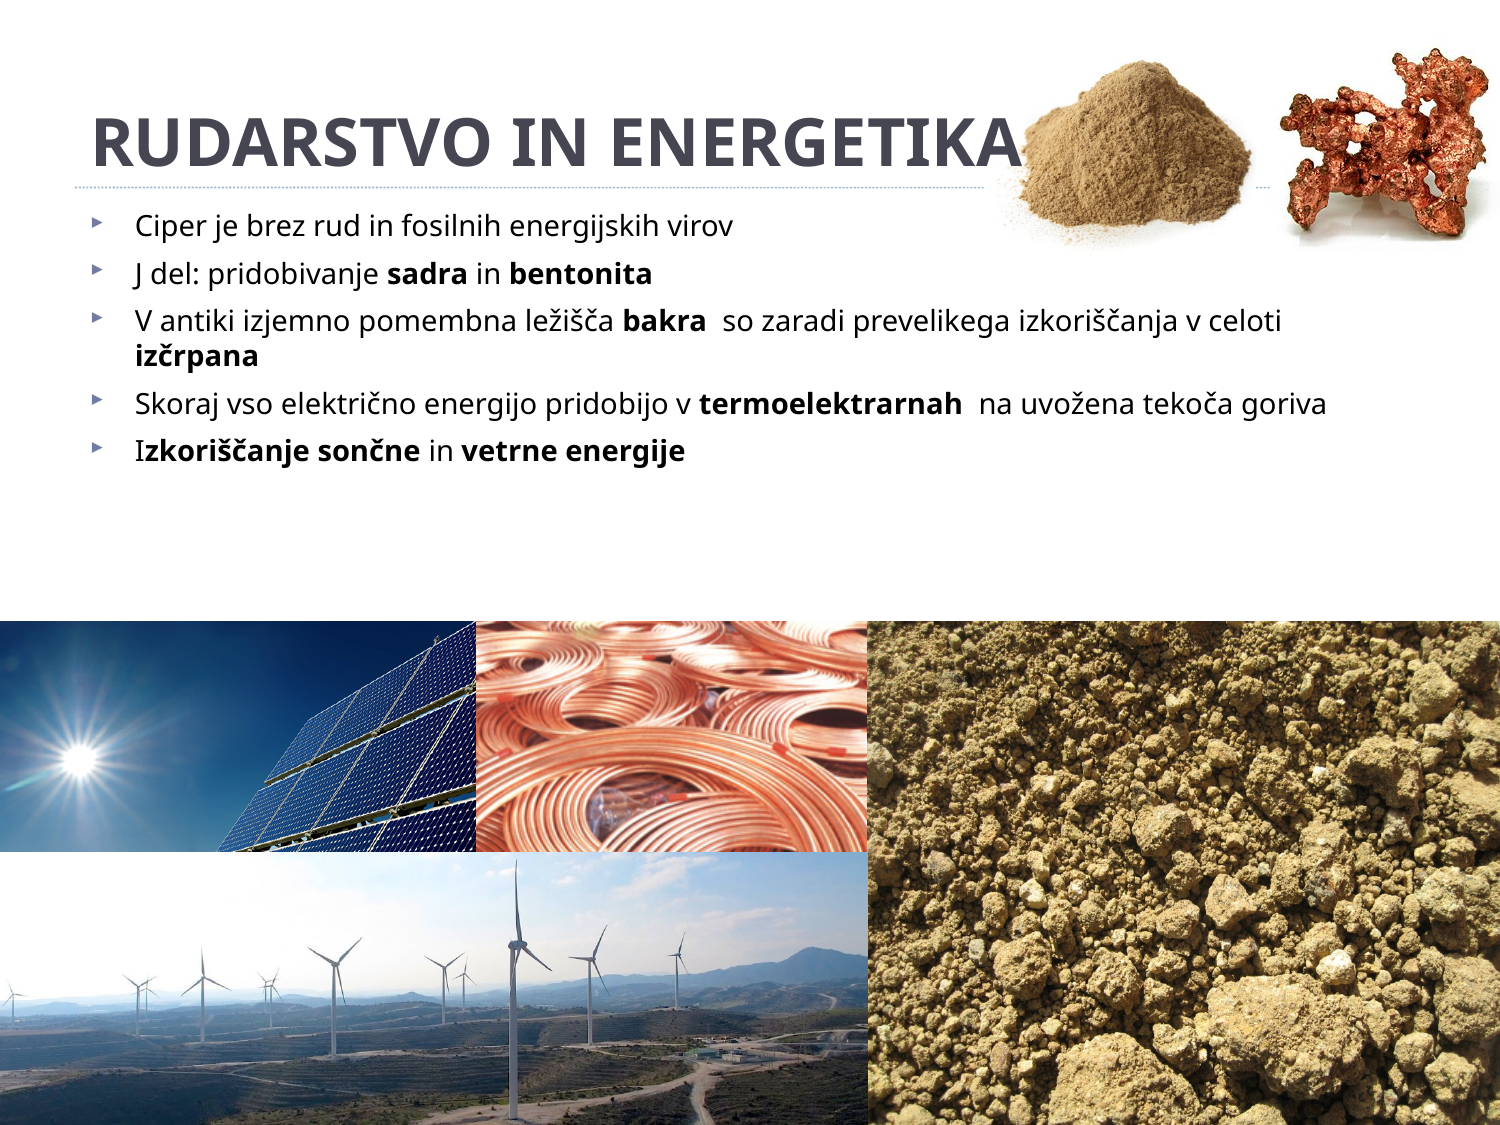

# RUDARSTVO IN ENERGETIKA
Ciper je brez rud in fosilnih energijskih virov
J del: pridobivanje sadra in bentonita
V antiki izjemno pomembna ležišča bakra so zaradi prevelikega izkoriščanja v celoti izčrpana
Skoraj vso električno energijo pridobijo v termoelektrarnah na uvožena tekoča goriva
Izkoriščanje sončne in vetrne energije